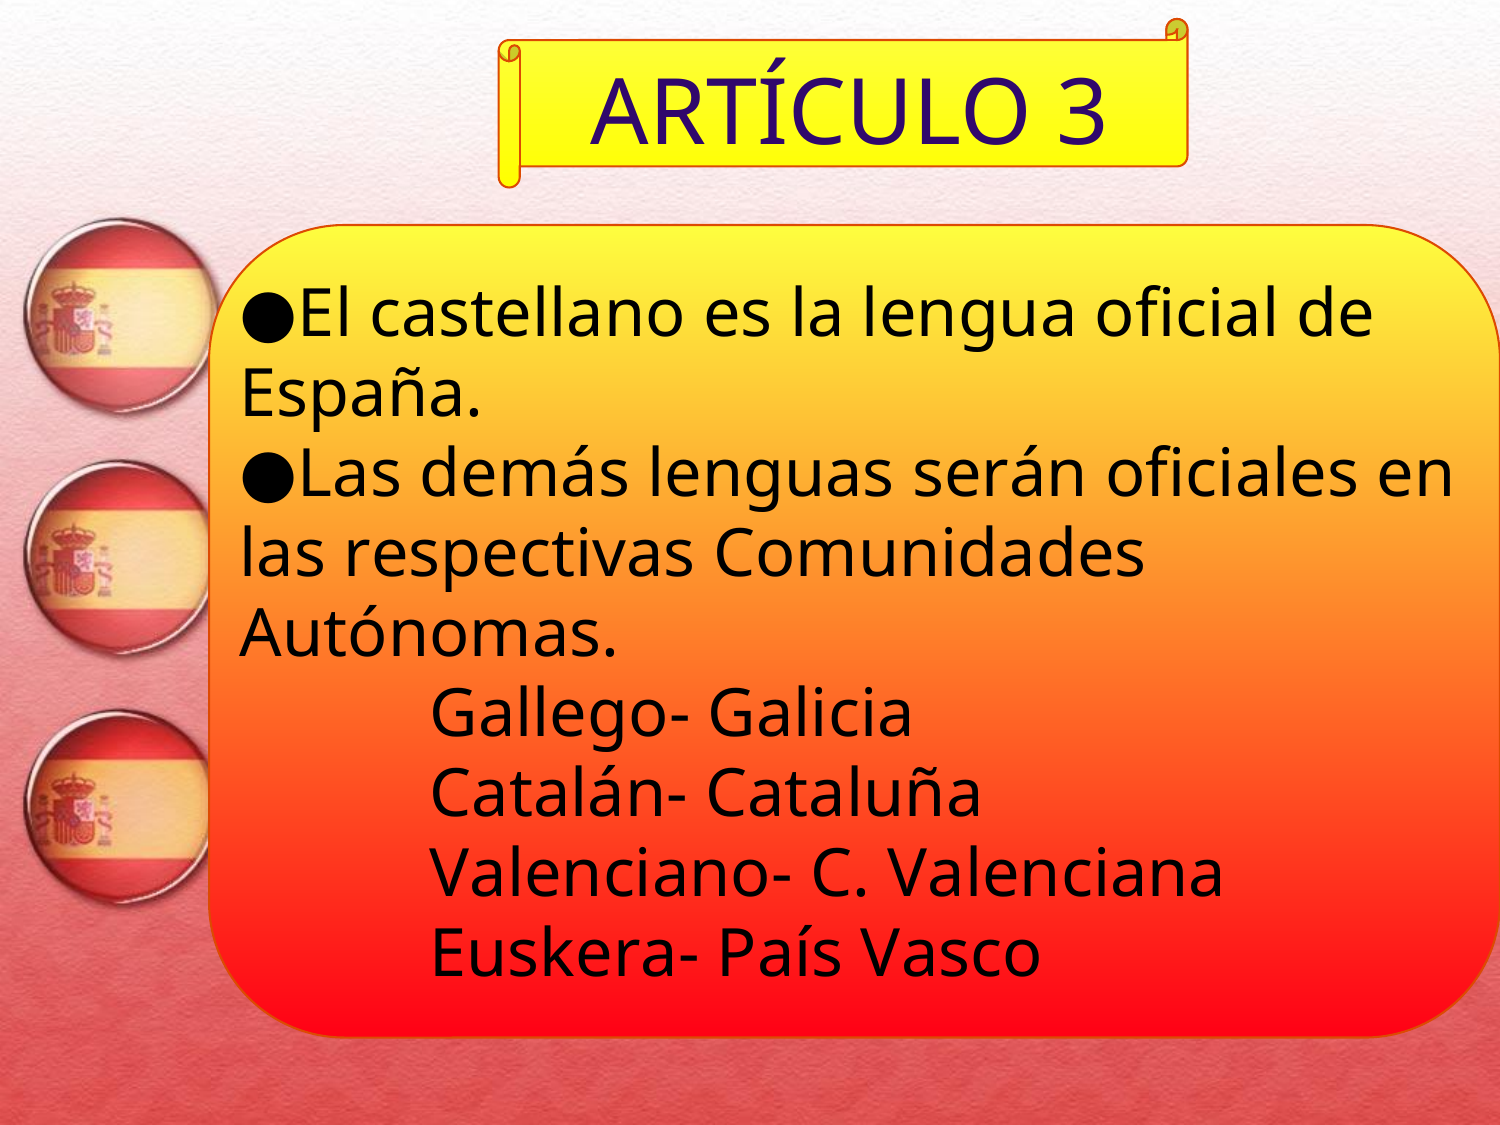

ARTÍCULO 3
El castellano es la lengua oficial de España.
Las demás lenguas serán oficiales en las respectivas Comunidades Autónomas.
 Gallego- Galicia
 Catalán- Cataluña
 Valenciano- C. Valenciana
 Euskera- País Vasco
17